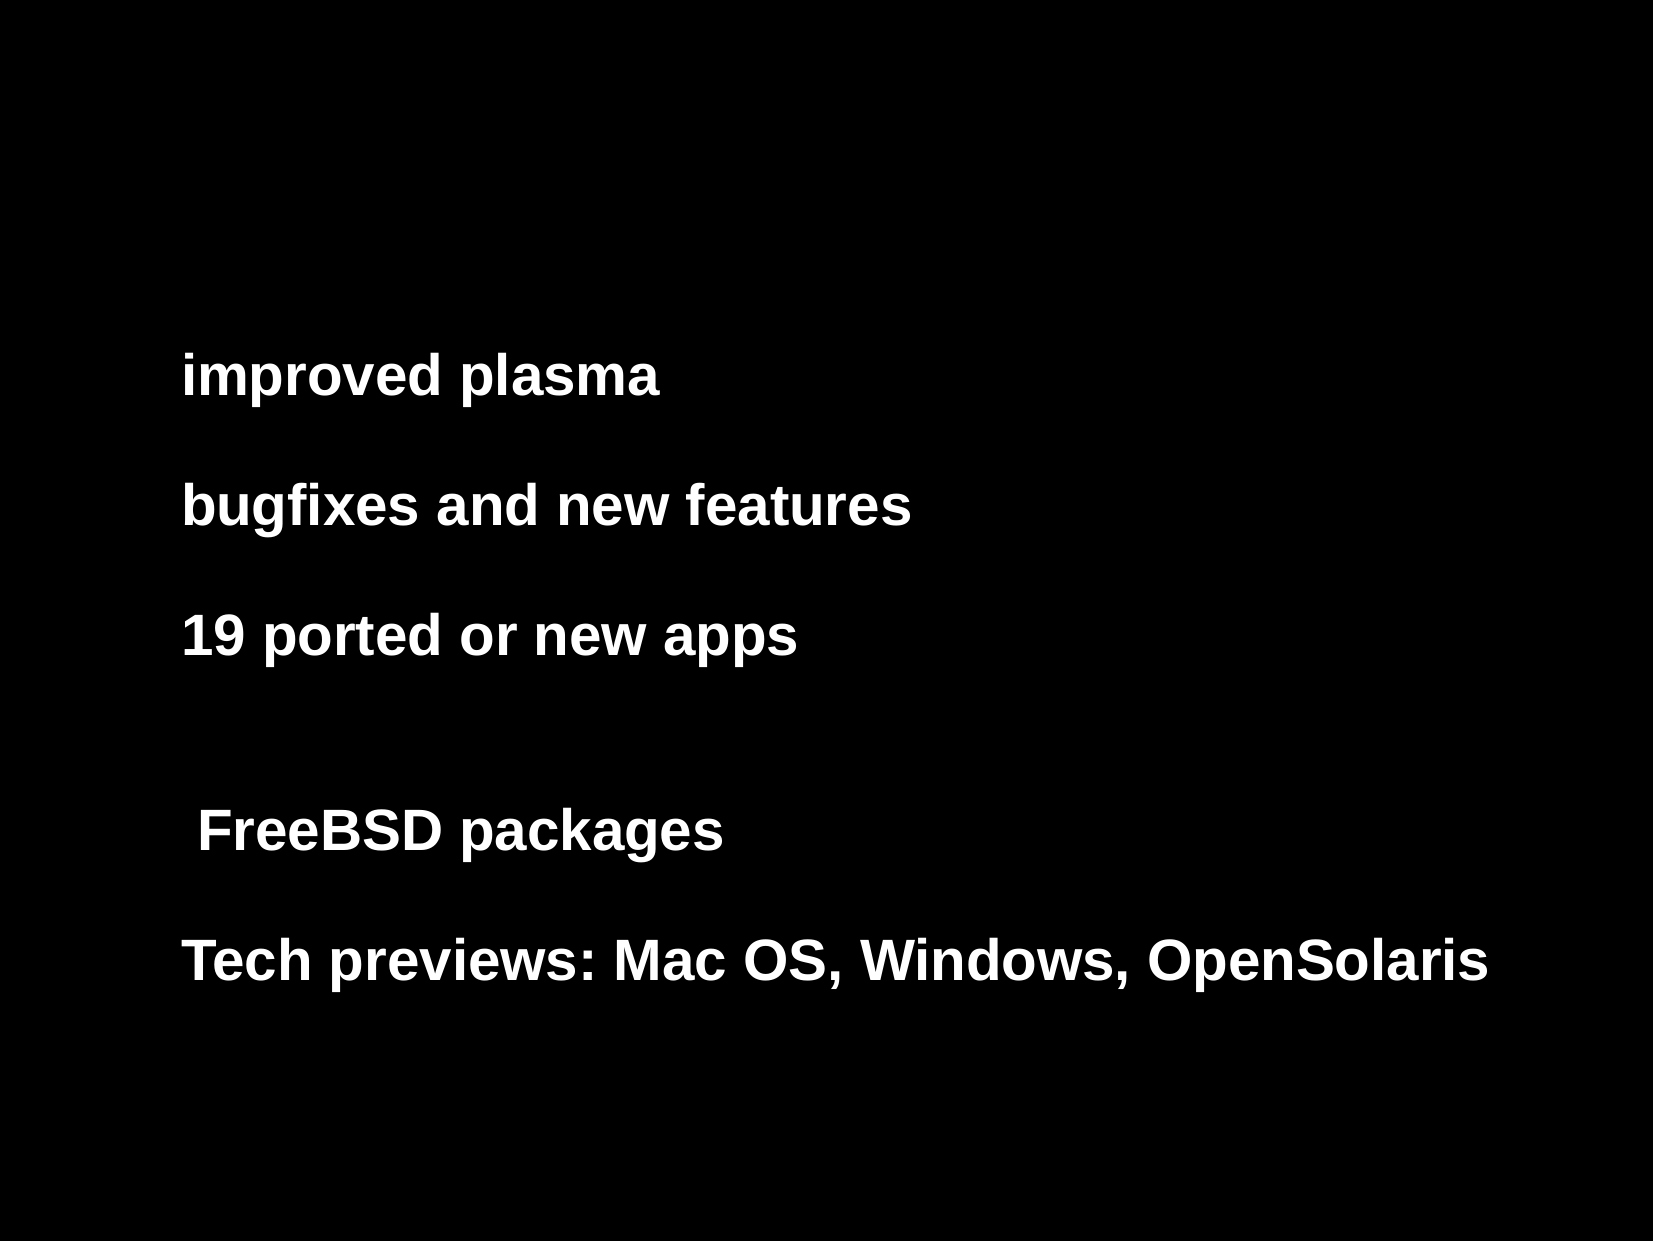

improved plasma
 bugfixes and new features
 19 ported or new apps
 FreeBSD packages
 Tech previews: Mac OS, Windows, OpenSolaris